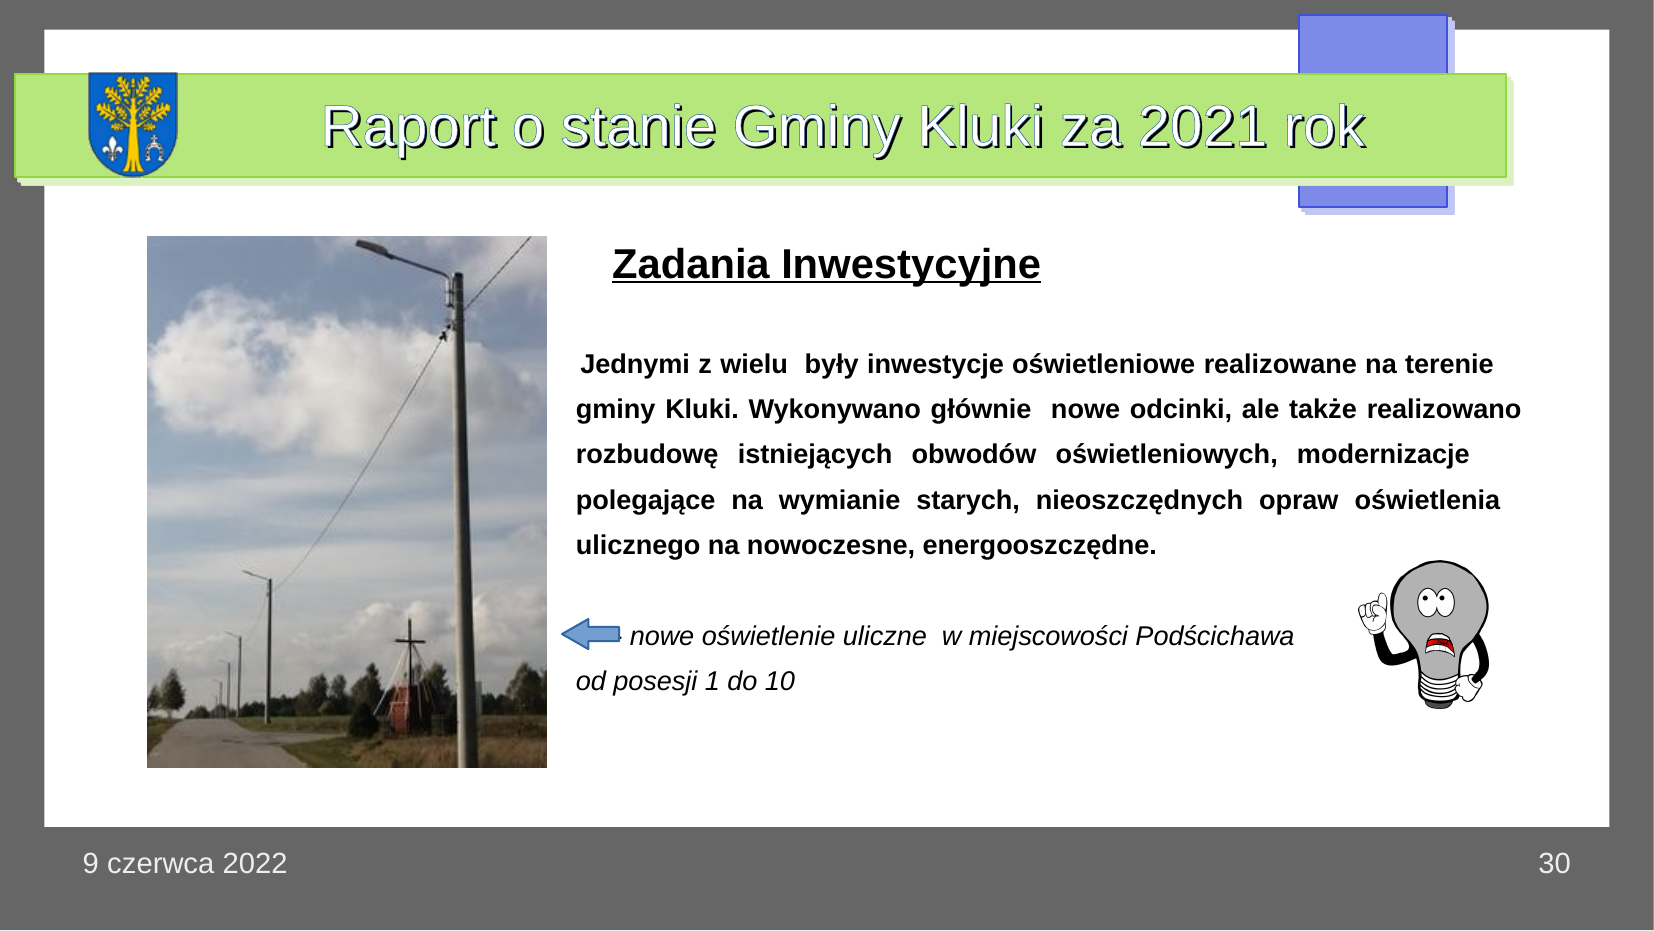

# Raport o stanie Gminy Kluki za 2021 rok
Zadania Inwestycyjne
 Jednymi z wielu były inwestycje oświetleniowe realizowane na terenie 							gminy Kluki. Wykonywano głównie nowe odcinki, ale także realizowano 						rozbudowę istniejących obwodów oświetleniowych, modernizacje 							polegające na wymianie starych, nieoszczędnych opraw oświetlenia 							ulicznego na nowoczesne, energooszczędne.
						 - nowe oświetlenie uliczne w miejscowości Podścichawa
						od posesji 1 do 10
9 czerwca 2022
30